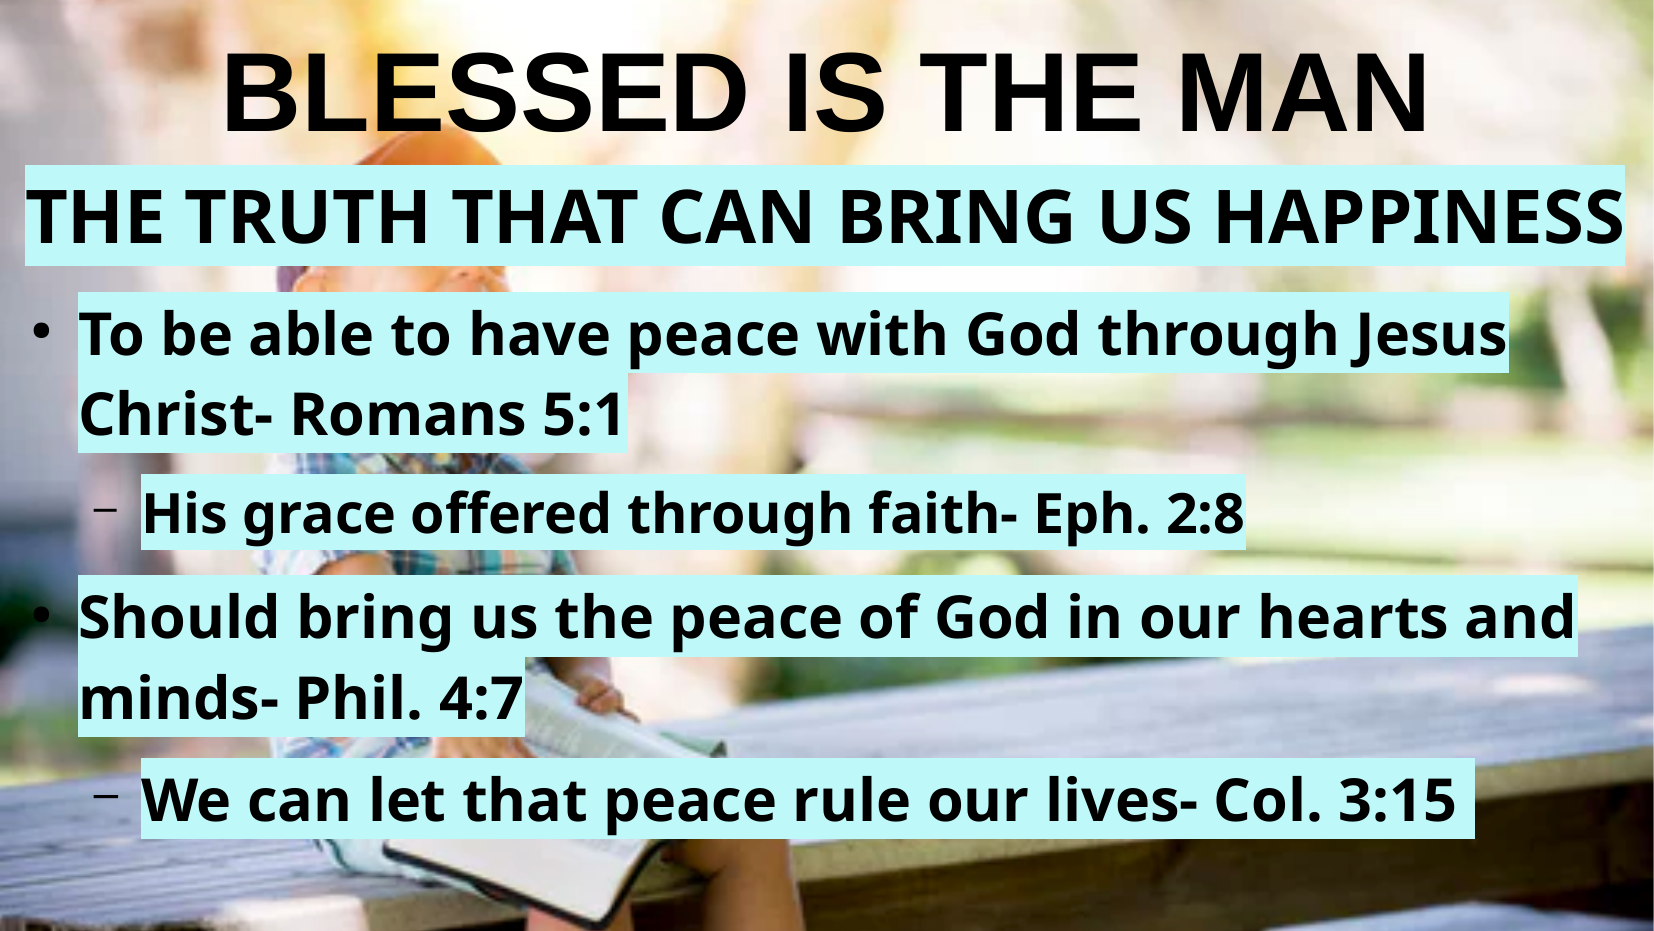

# BLESSED IS THE MAN
THE TRUTH THAT CAN BRING US HAPPINESS
To be able to have peace with God through Jesus Christ- Romans 5:1
His grace offered through faith- Eph. 2:8
Should bring us the peace of God in our hearts and minds- Phil. 4:7
We can let that peace rule our lives- Col. 3:15